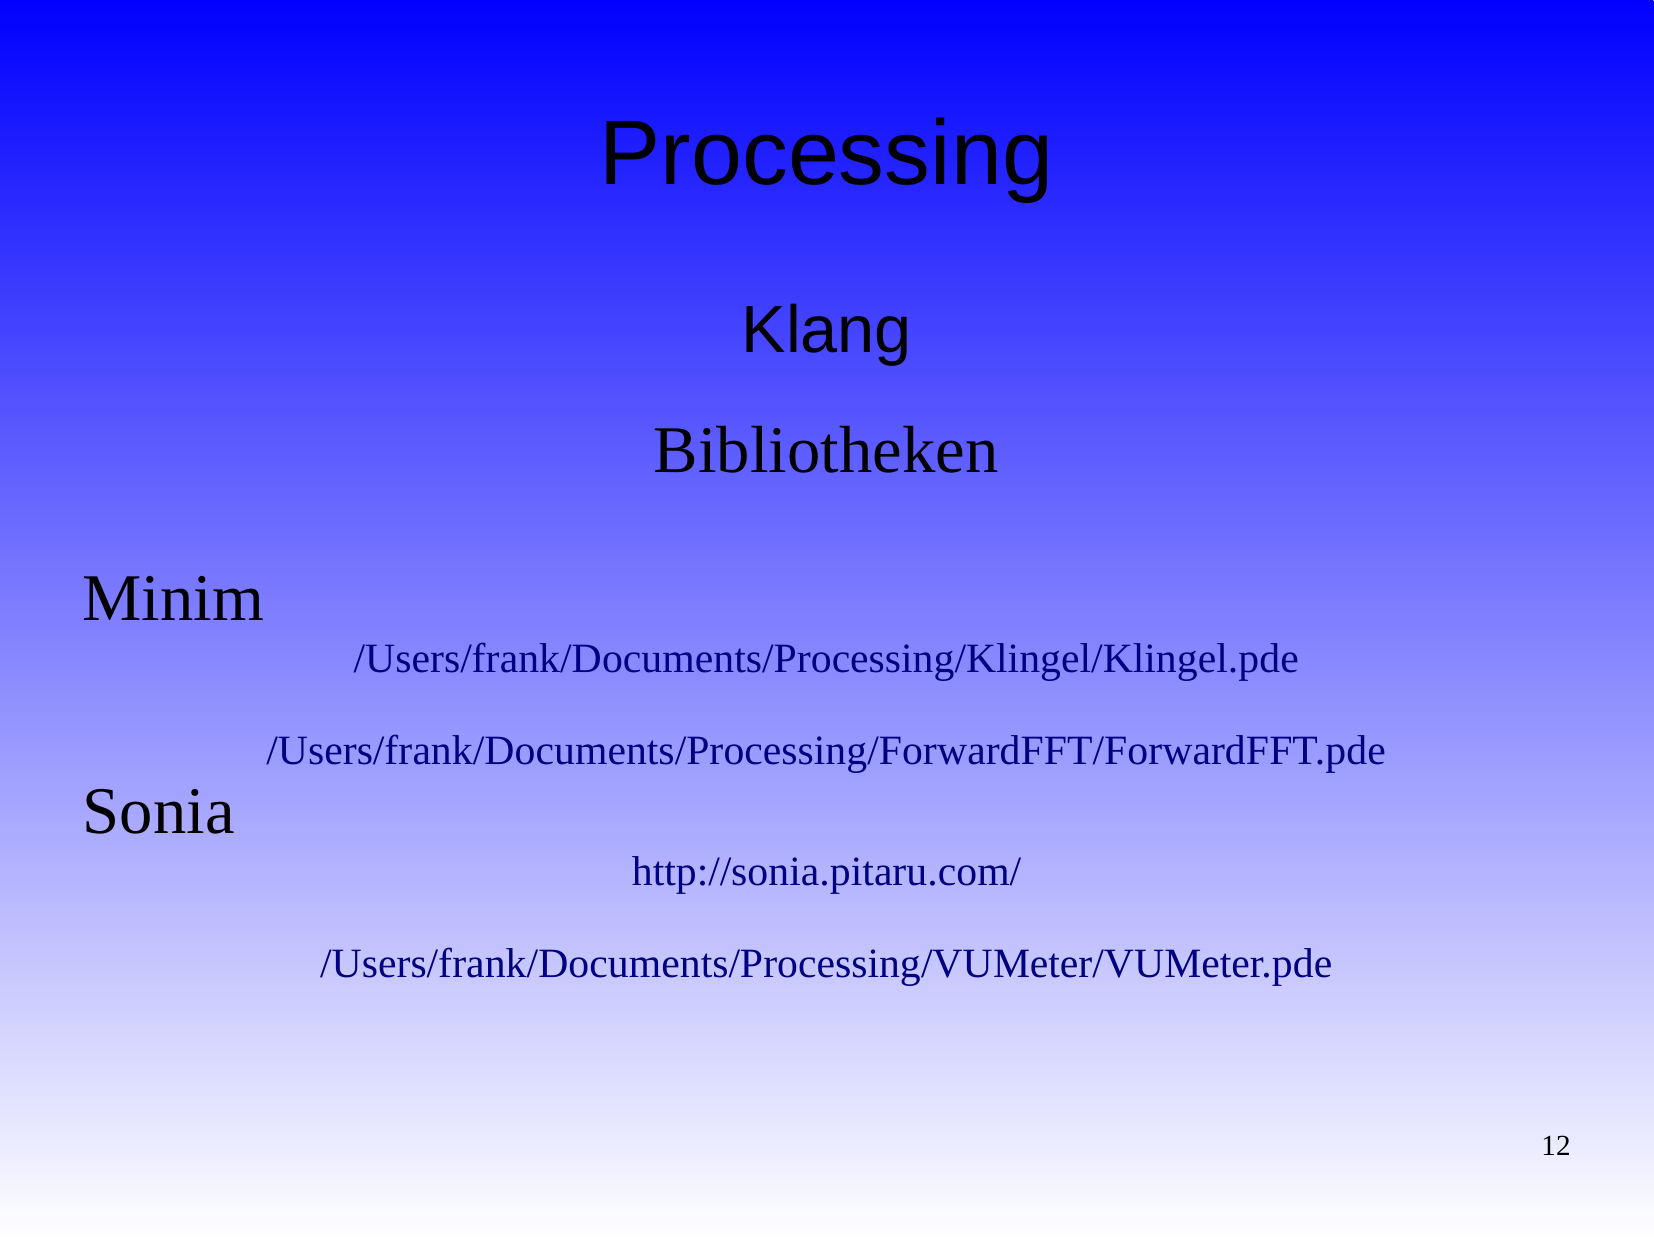

# Processing
Klang
Bibliotheken
Minim
/Users/frank/Documents/Processing/Klingel/Klingel.pde
/Users/frank/Documents/Processing/ForwardFFT/ForwardFFT.pde
Sonia
http://sonia.pitaru.com/
/Users/frank/Documents/Processing/VUMeter/VUMeter.pde
12